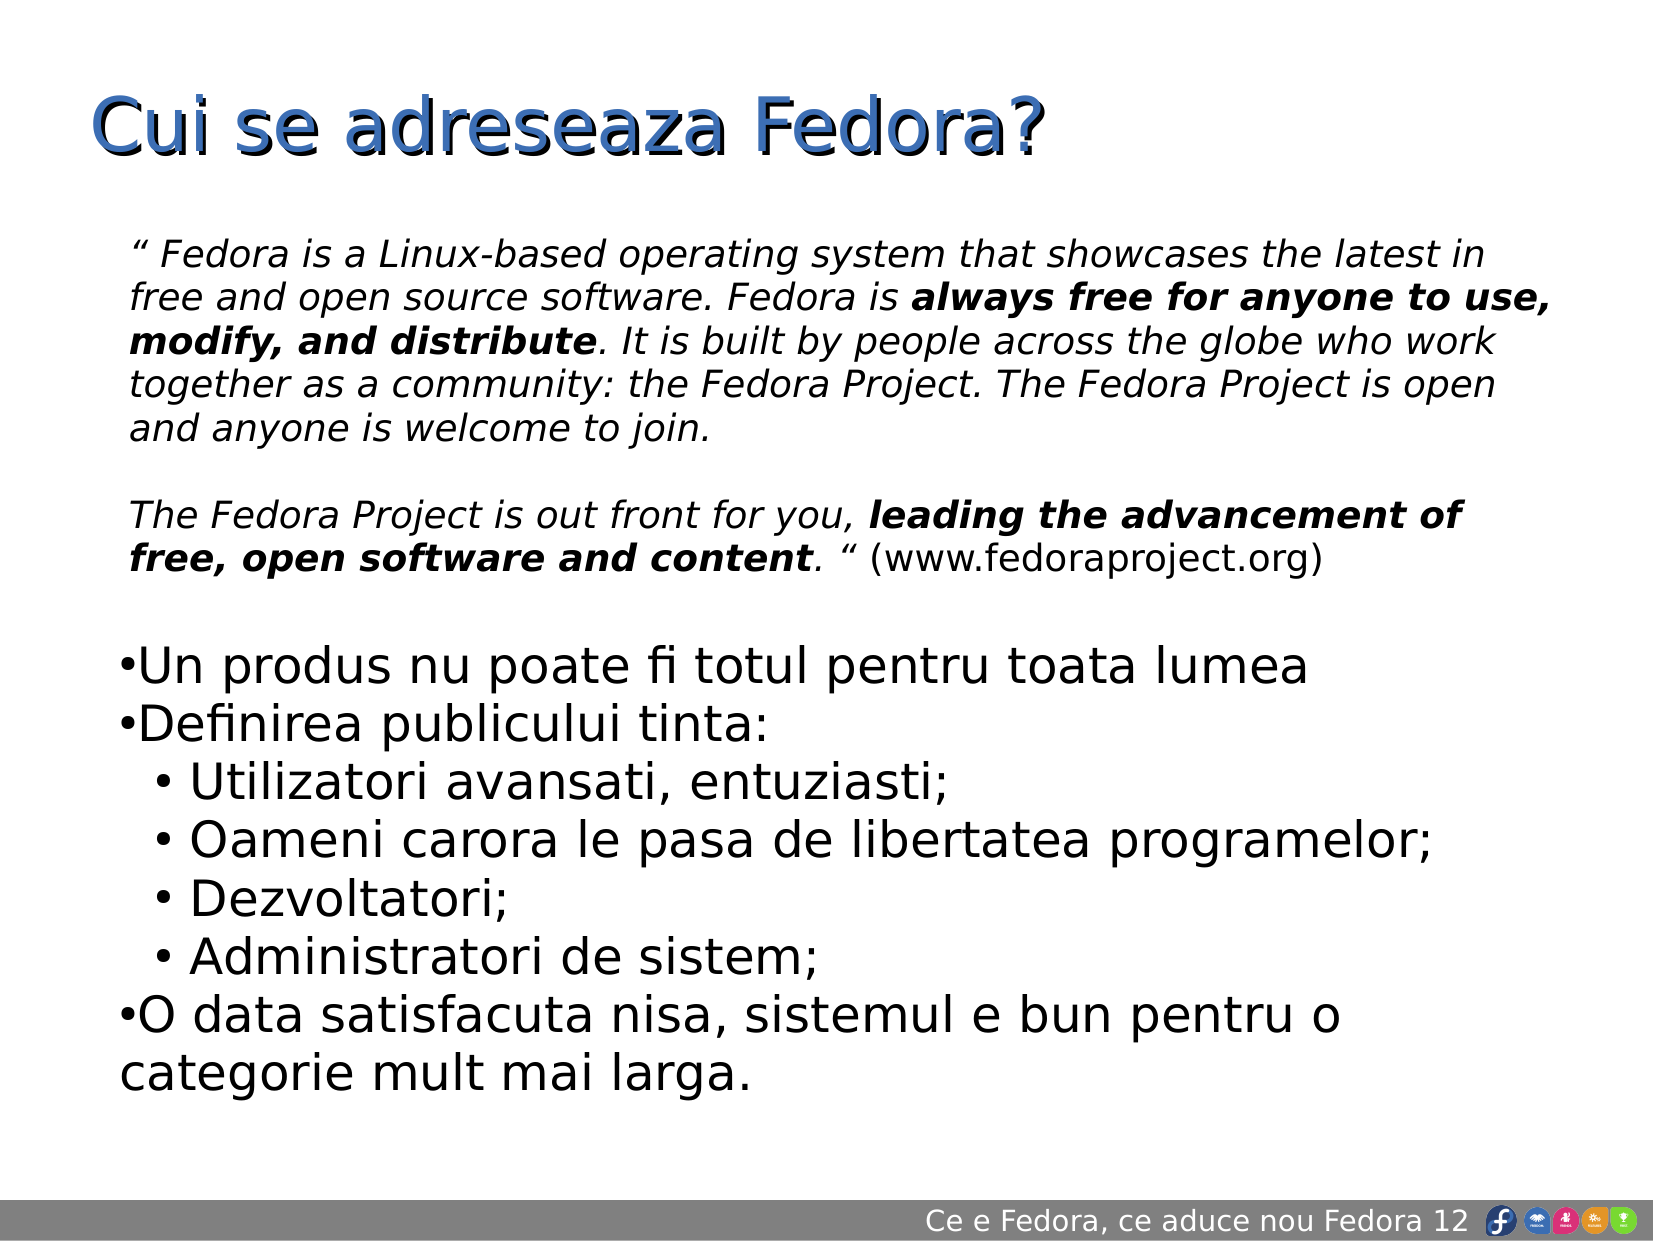

Cui se adreseaza Fedora?
“ Fedora is a Linux-based operating system that showcases the latest in free and open source software. Fedora is always free for anyone to use, modify, and distribute. It is built by people across the globe who work together as a community: the Fedora Project. The Fedora Project is open and anyone is welcome to join.
The Fedora Project is out front for you, leading the advancement of free, open software and content. “ (www.fedoraproject.org)
Un produs nu poate fi totul pentru toata lumea
Definirea publicului tinta:
Utilizatori avansati, entuziasti;
Oameni carora le pasa de libertatea programelor;
Dezvoltatori;
Administratori de sistem;
O data satisfacuta nisa, sistemul e bun pentru o categorie mult mai larga.
Ce e Fedora, ce aduce nou Fedora 12